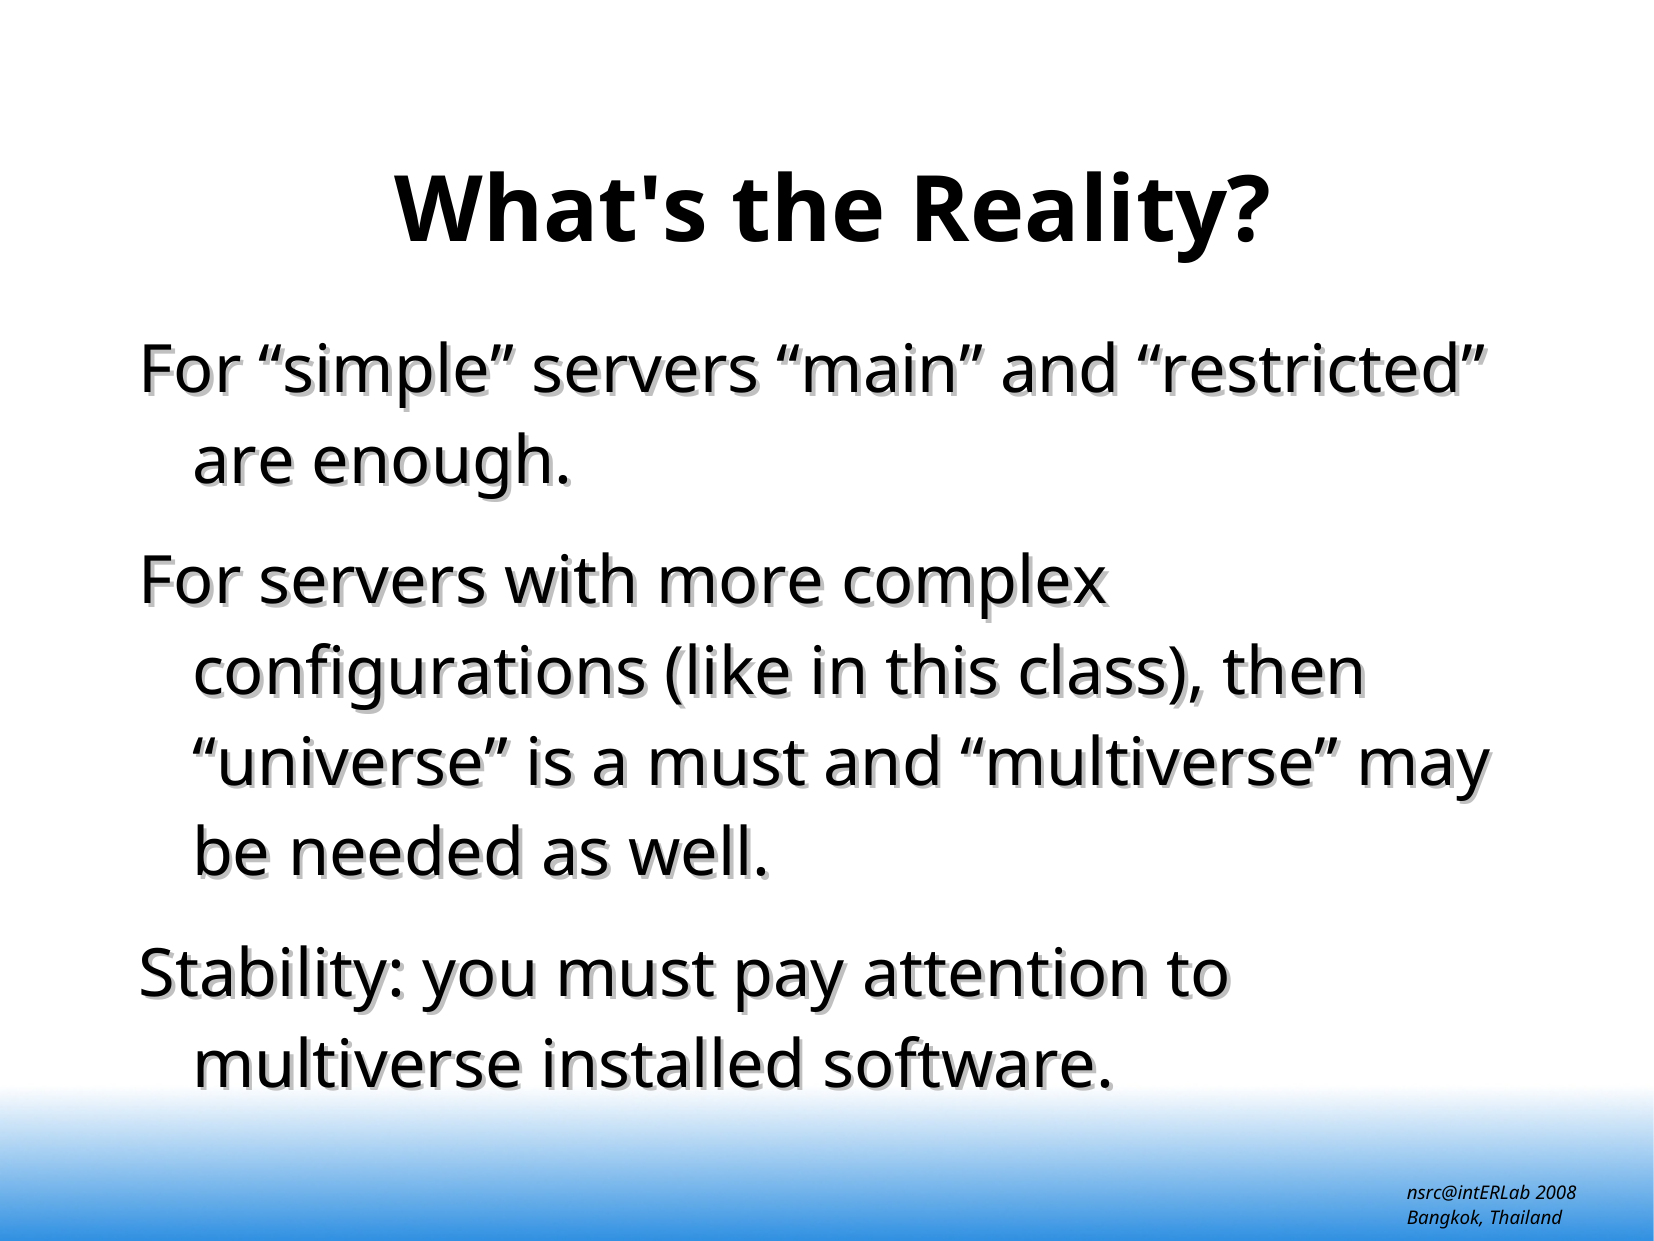

# What's the Reality?
For “simple” servers “main” and “restricted” are enough.
For servers with more complex configurations (like in this class), then “universe” is a must and “multiverse” may be needed as well.
Stability: you must pay attention to multiverse installed software.